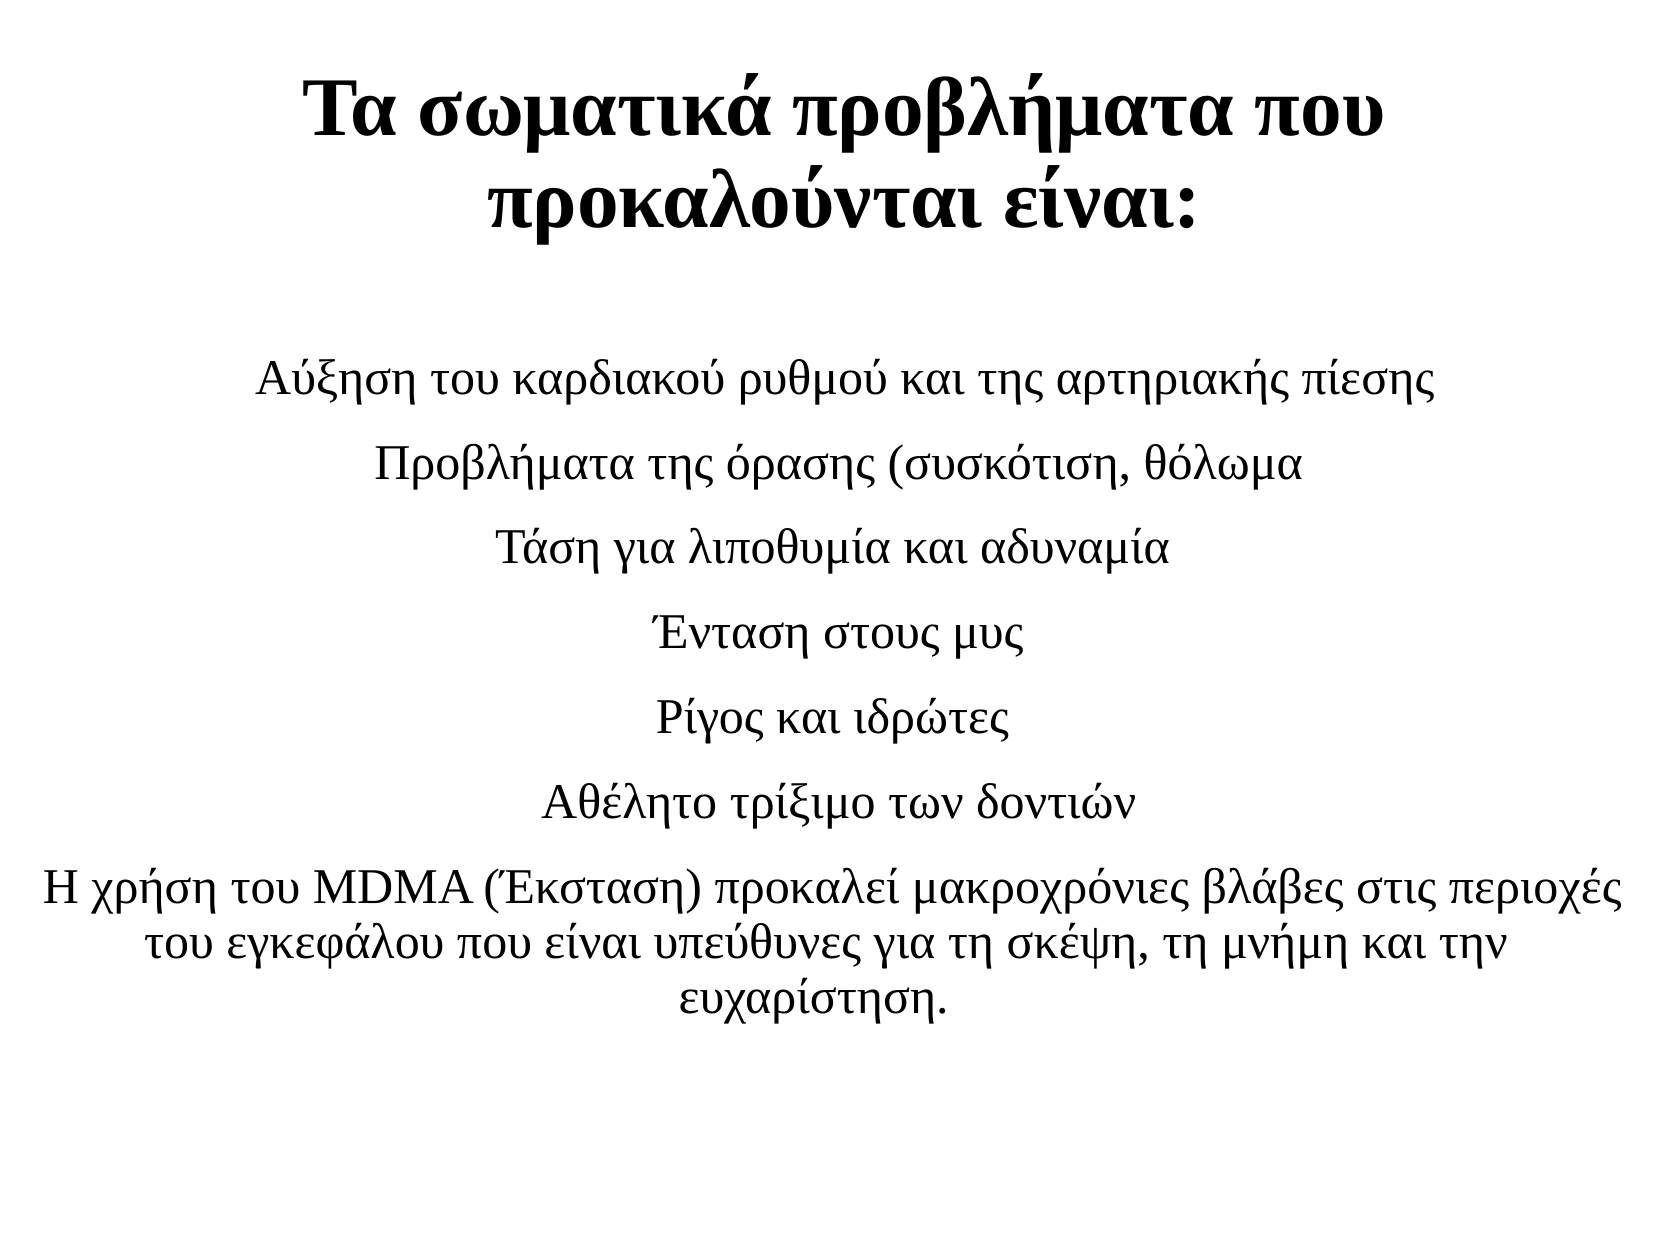

# Τα σωματικά προβλήματα που προκαλούνται είναι:
 Αύξηση του καρδιακού ρυθμού και της αρτηριακής πίεσης
 Προβλήματα της όρασης (συσκότιση, θόλωμα
 Τάση για λιποθυμία και αδυναμία
 Ένταση στους μυς
 Ρίγος και ιδρώτες
 Αθέλητο τρίξιμο των δοντιών
 Η χρήση του MDMA (Έκσταση) προκαλεί μακροχρόνιες βλάβες στις περιοχές του εγκεφάλου που είναι υπεύθυνες για τη σκέψη, τη μνήμη και την ευχαρίστηση.